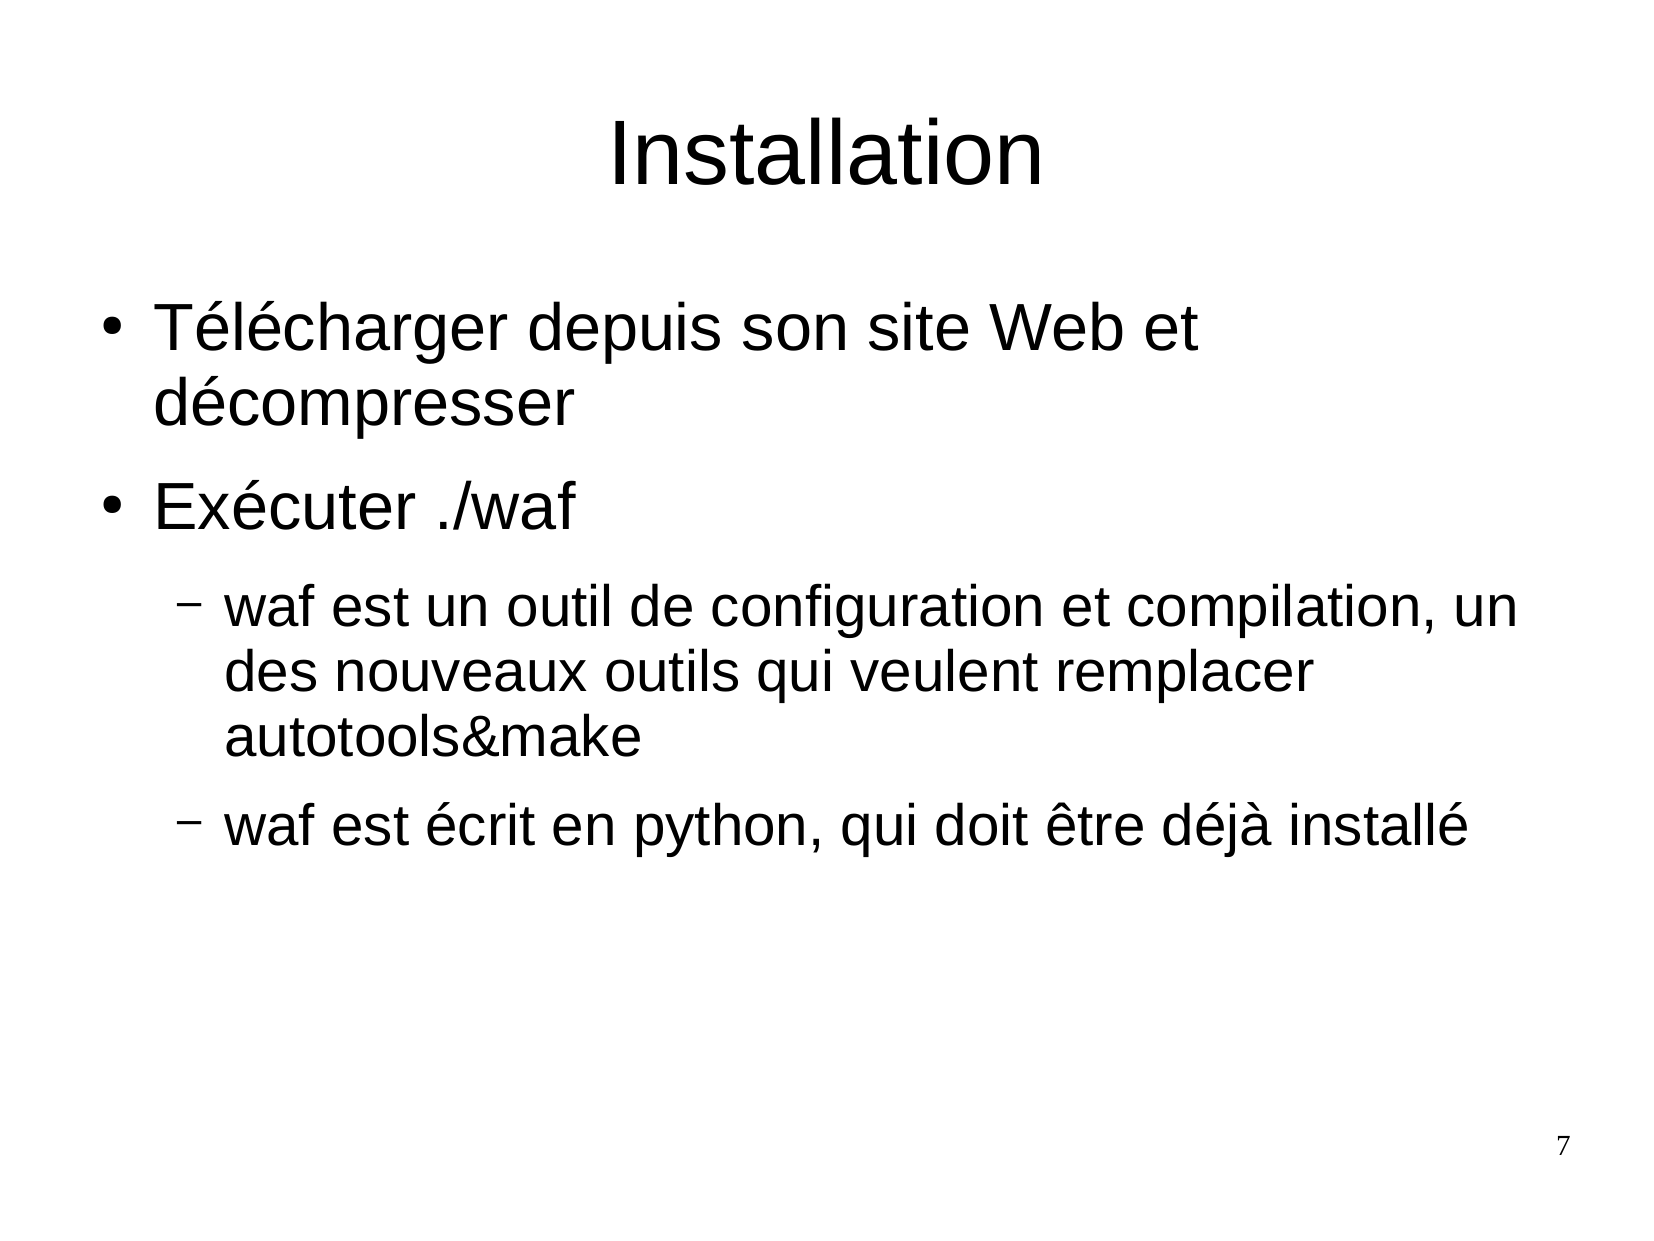

# Installation
Télécharger depuis son site Web et décompresser
Exécuter ./waf
waf est un outil de configuration et compilation, un des nouveaux outils qui veulent remplacer autotools&make
waf est écrit en python, qui doit être déjà installé
7